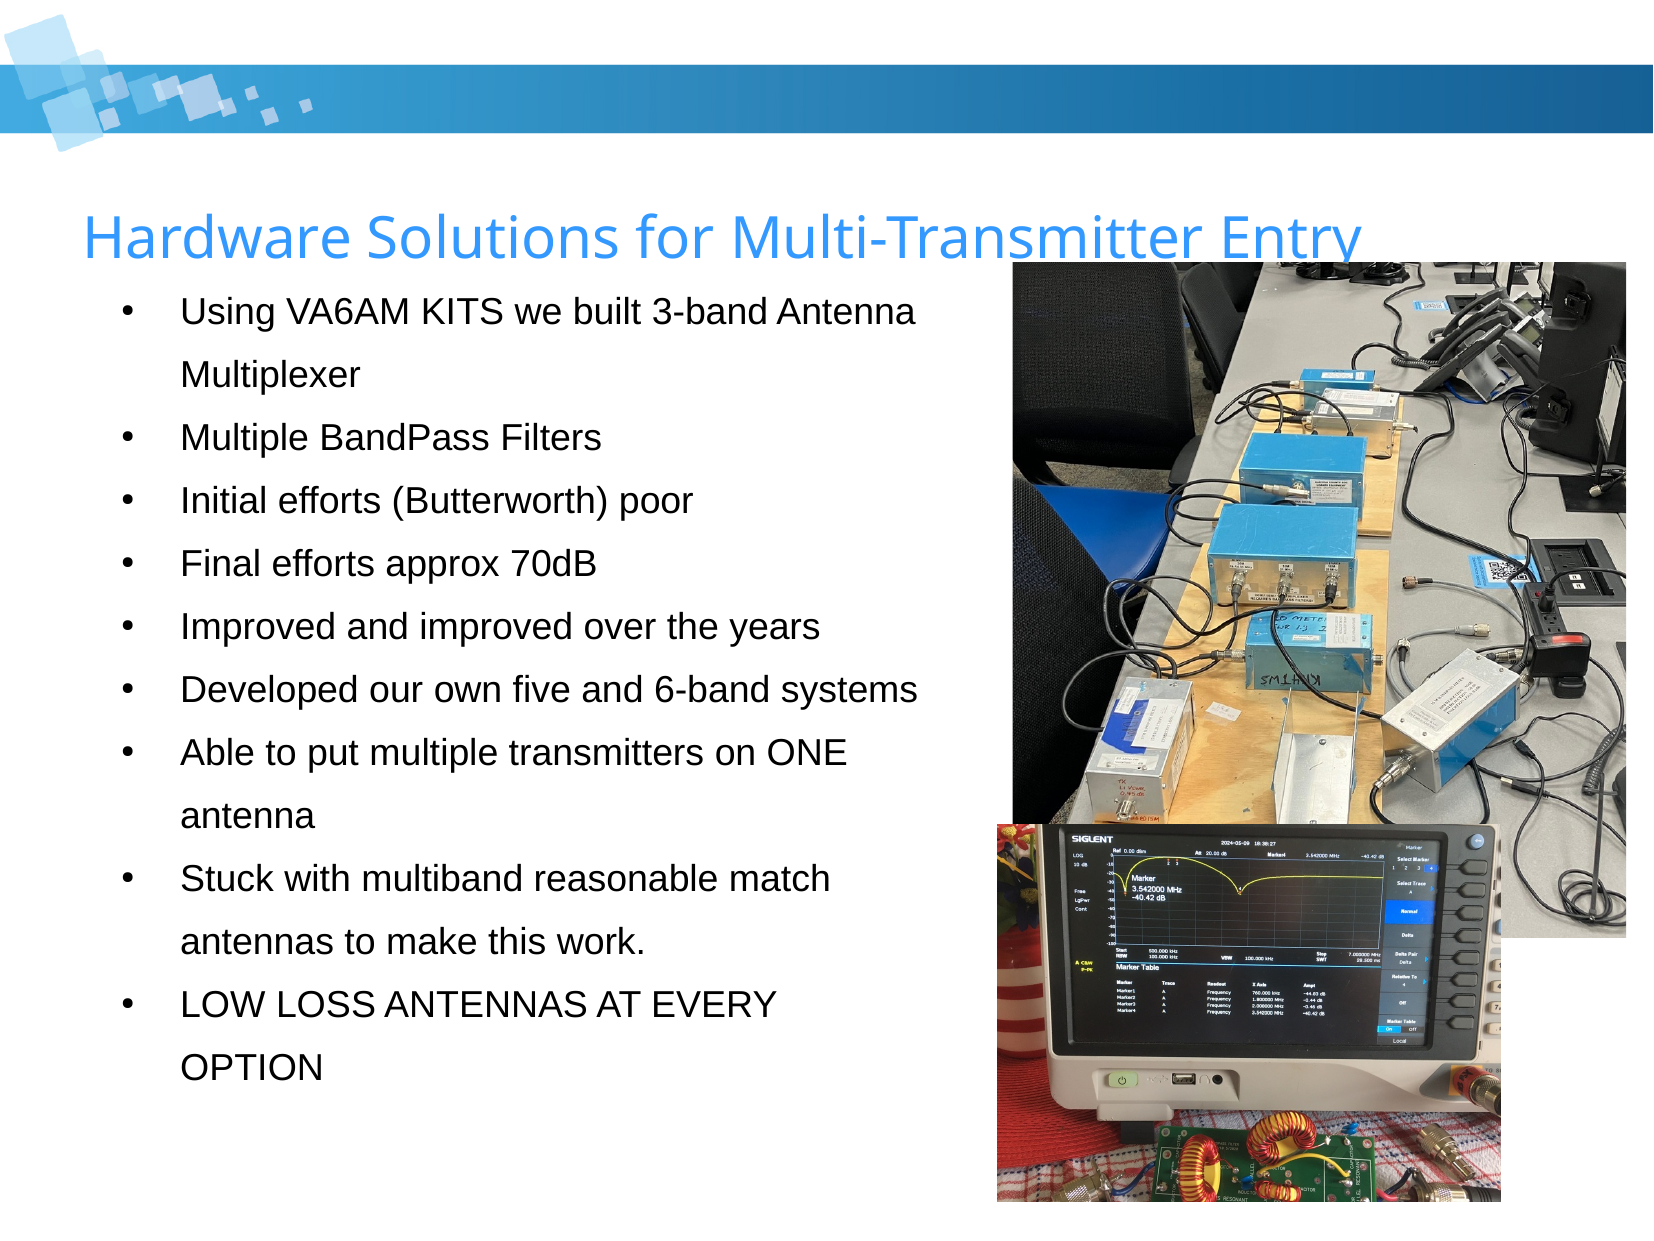

# Hardware Solutions for Multi-Transmitter Entry
Using VA6AM KITS we built 3-band Antenna Multiplexer
Multiple BandPass Filters
Initial efforts (Butterworth) poor
Final efforts approx 70dB
Improved and improved over the years
Developed our own five and 6-band systems
Able to put multiple transmitters on ONE antenna
Stuck with multiband reasonable match antennas to make this work.
LOW LOSS ANTENNAS AT EVERY OPTION